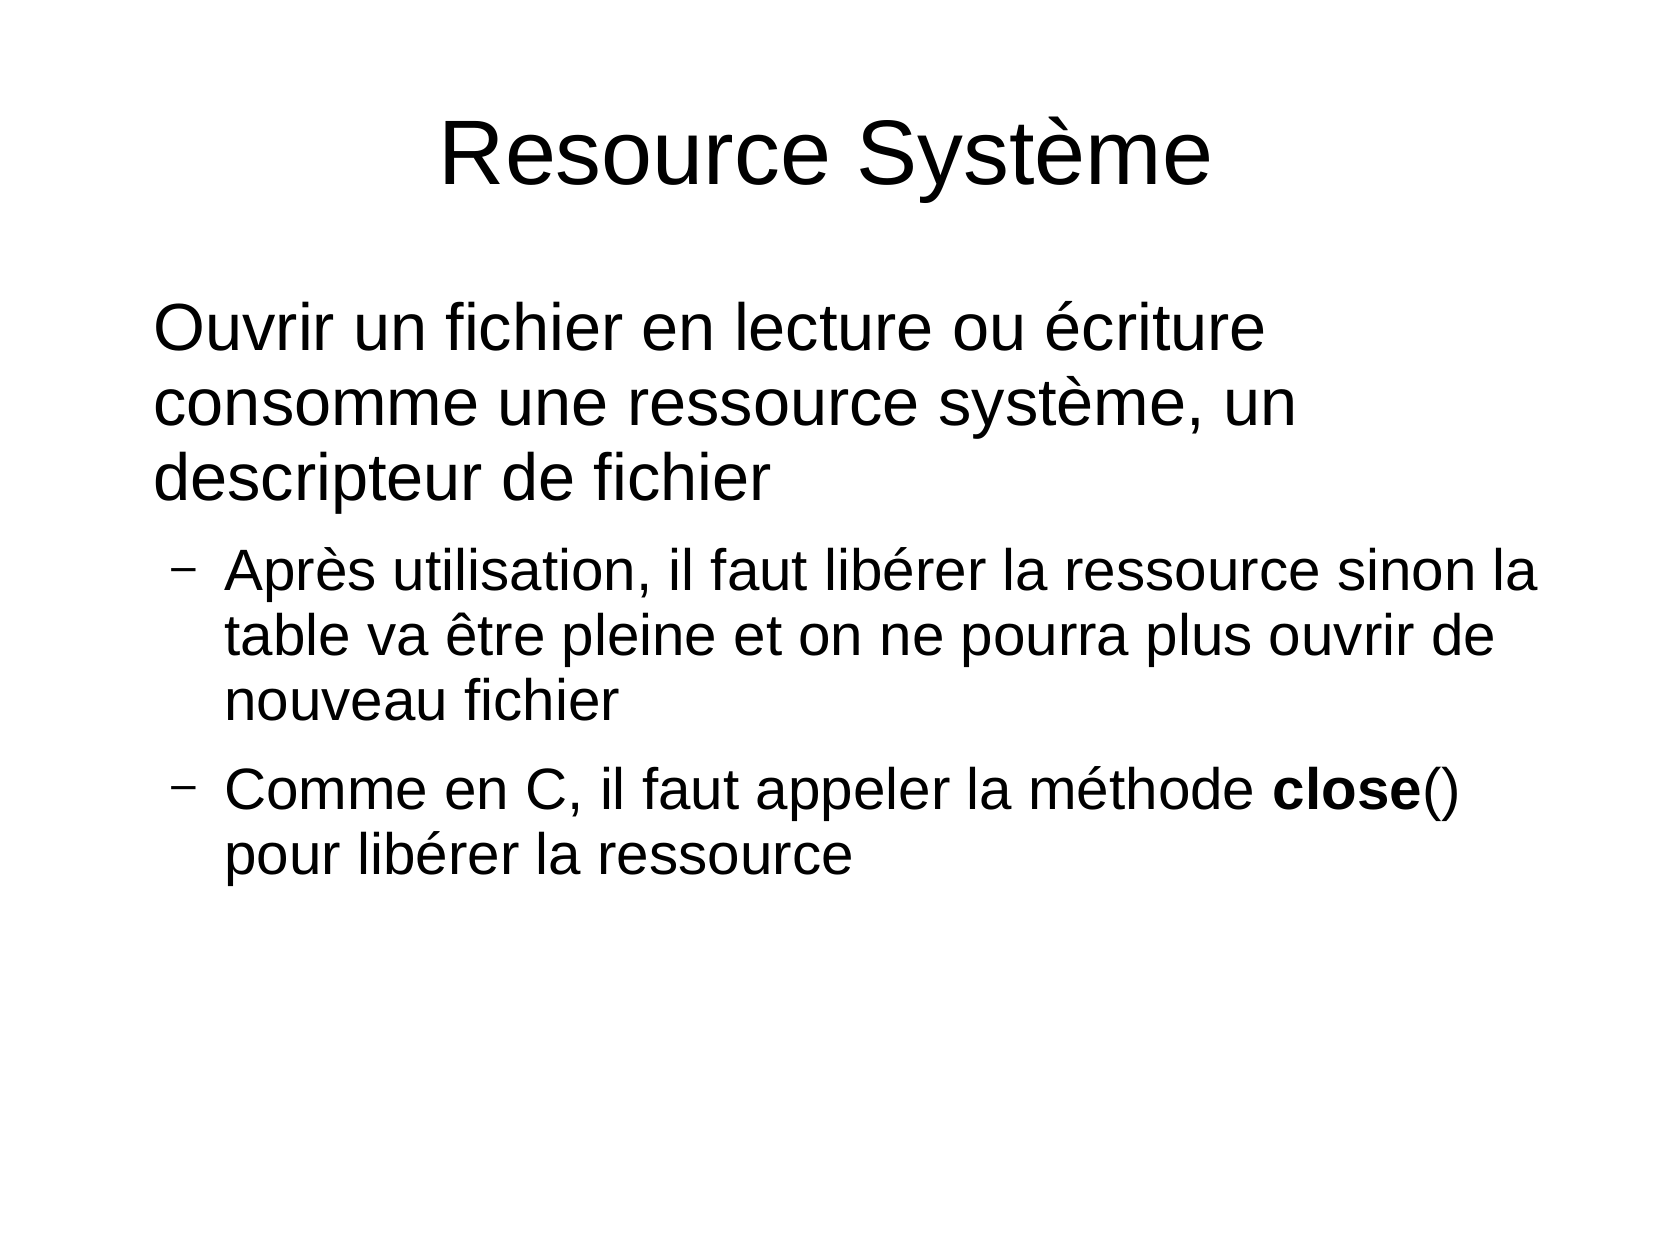

# Resource Système
Ouvrir un fichier en lecture ou écriture consomme une ressource système, un descripteur de fichier
Après utilisation, il faut libérer la ressource sinon la table va être pleine et on ne pourra plus ouvrir de nouveau fichier
Comme en C, il faut appeler la méthode close()
pour libérer la ressource